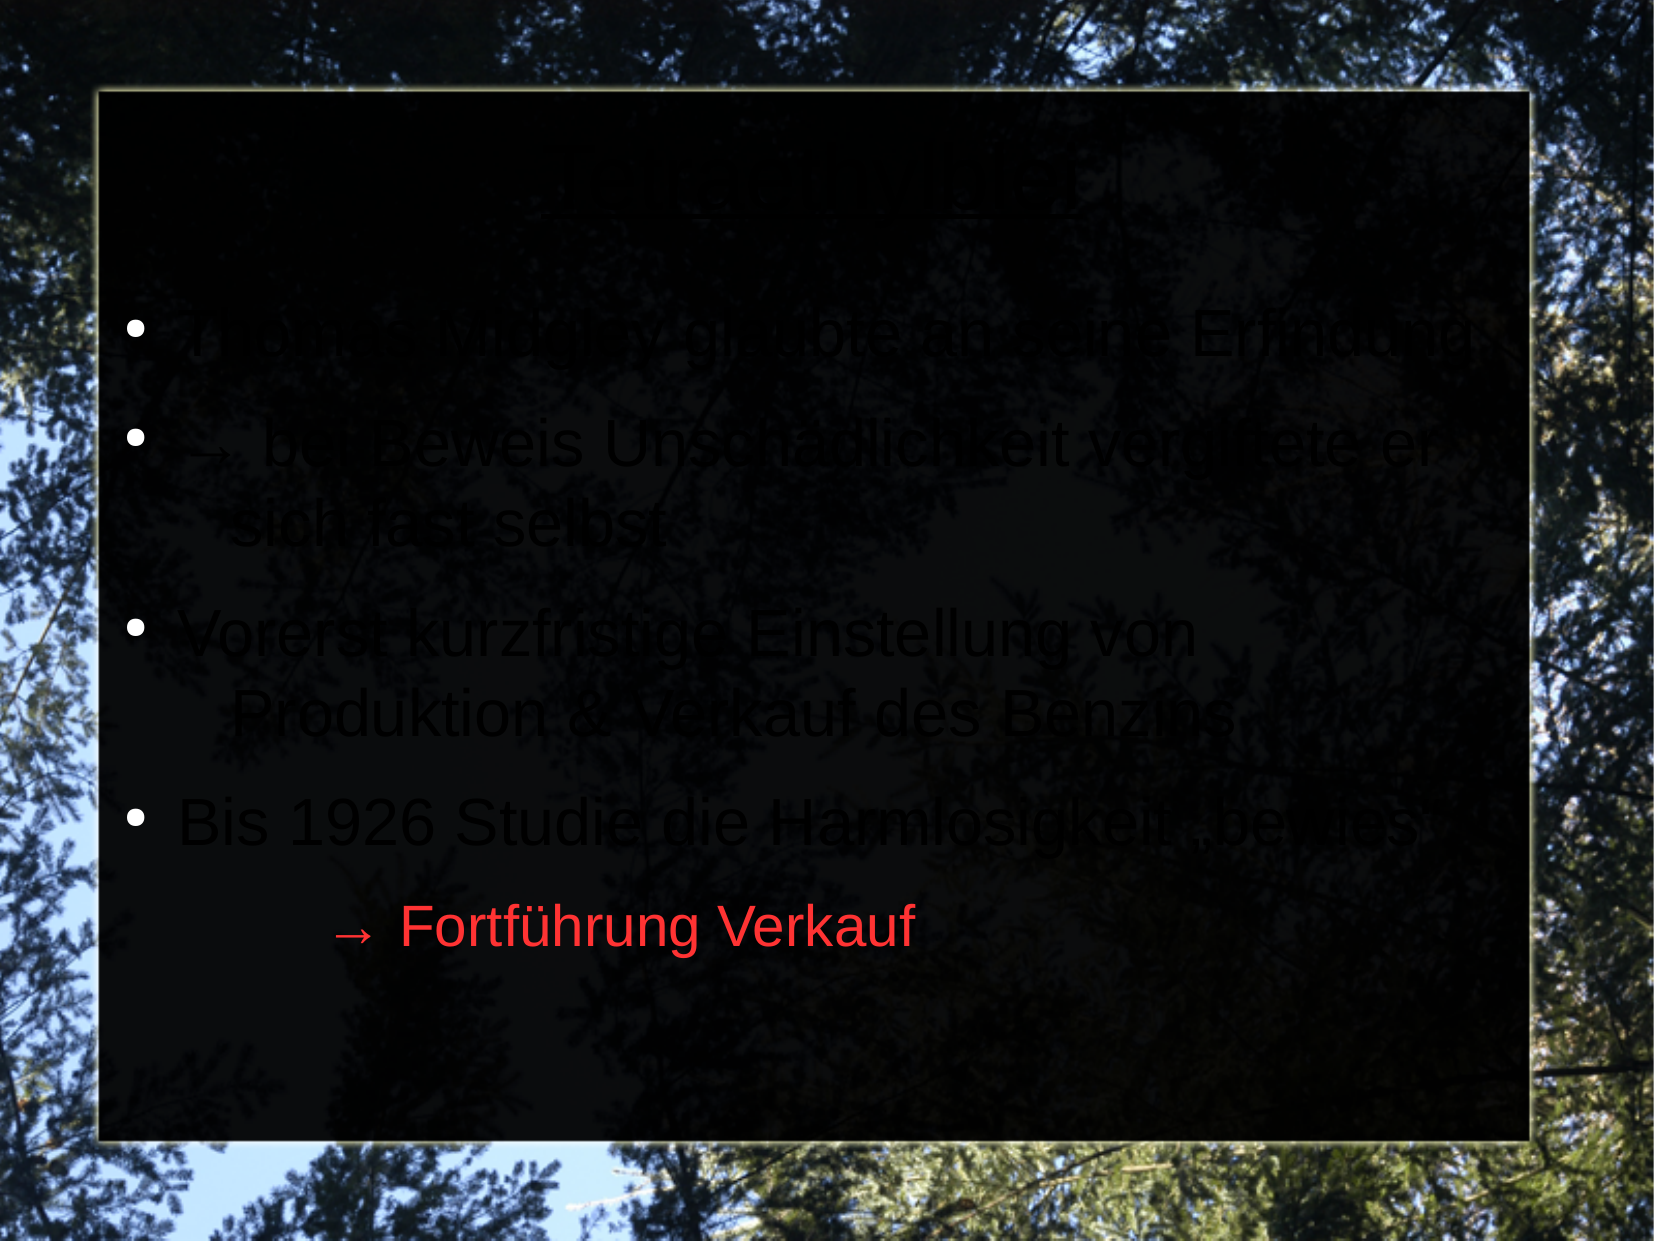

# Tetraethylblei
Thomas Midgley glaubte an seine Erfindung
→ bei Beweis Unschädlichkeit vergiftete er sich fast selbst
Vorerst kurzfristige Einstellung von Produktion & Verkauf des Benzins
Bis 1926 Studie die Harmlosigkeit „bewies“
→ Fortführung Verkauf